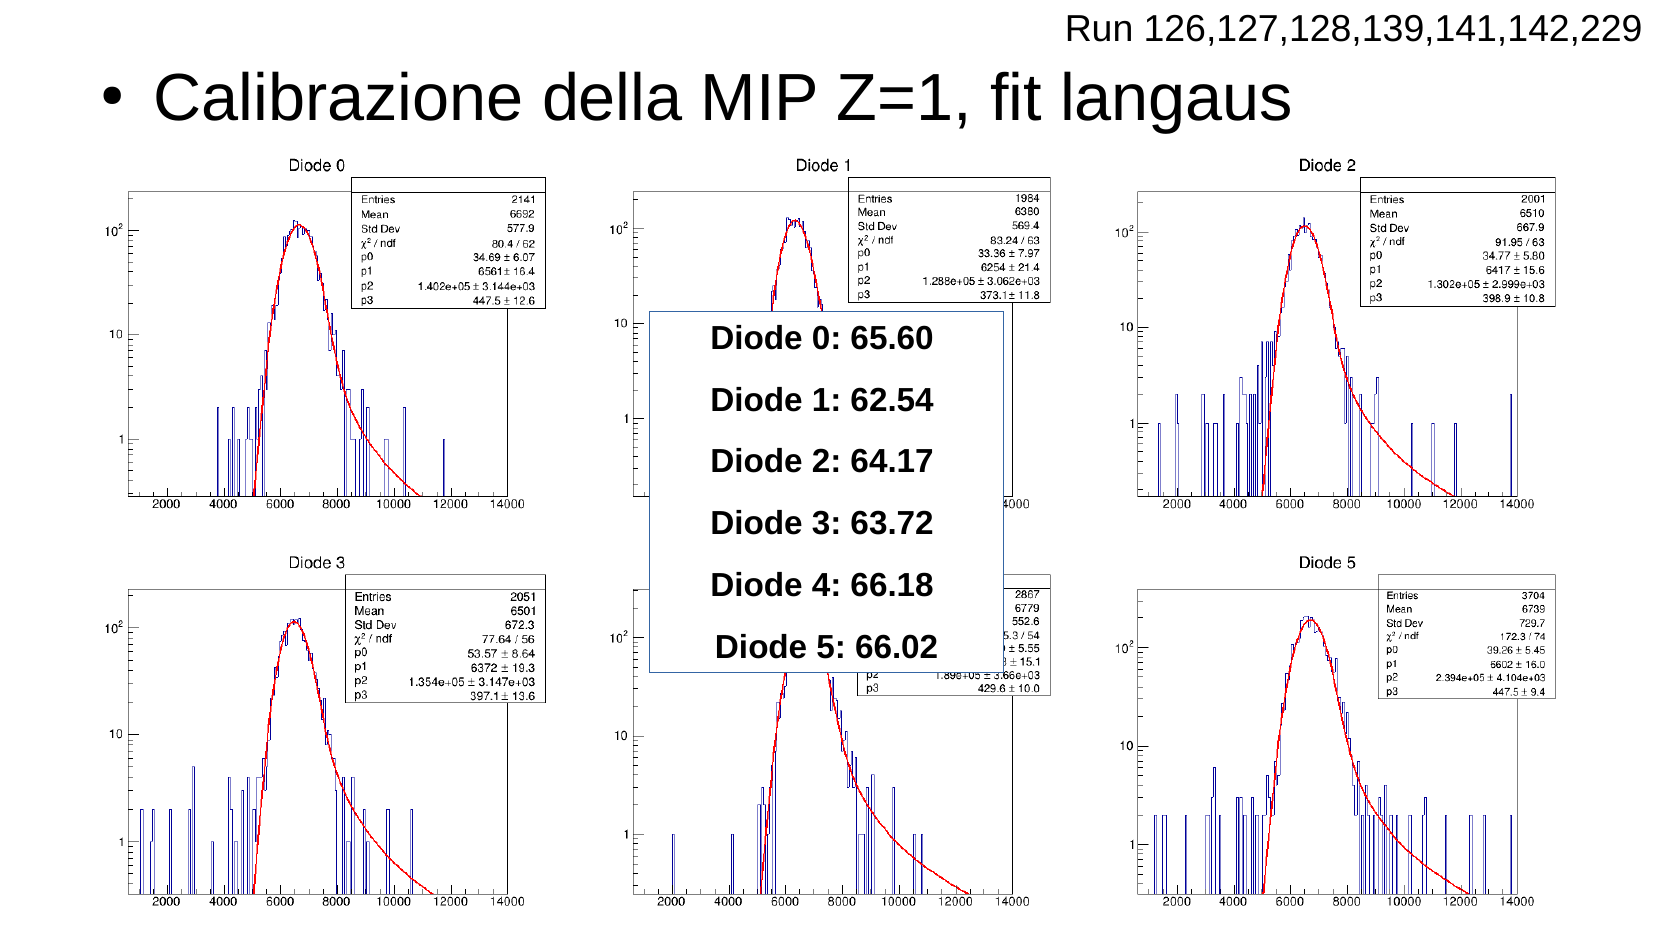

Run 126,127,128,139,141,142,229
# Calibrazione della MIP Z=1, fit langaus
Diode 0: 65.60
Diode 1: 62.54
Diode 2: 64.17
Diode 3: 63.72
Diode 4: 66.18
Diode 5: 66.02